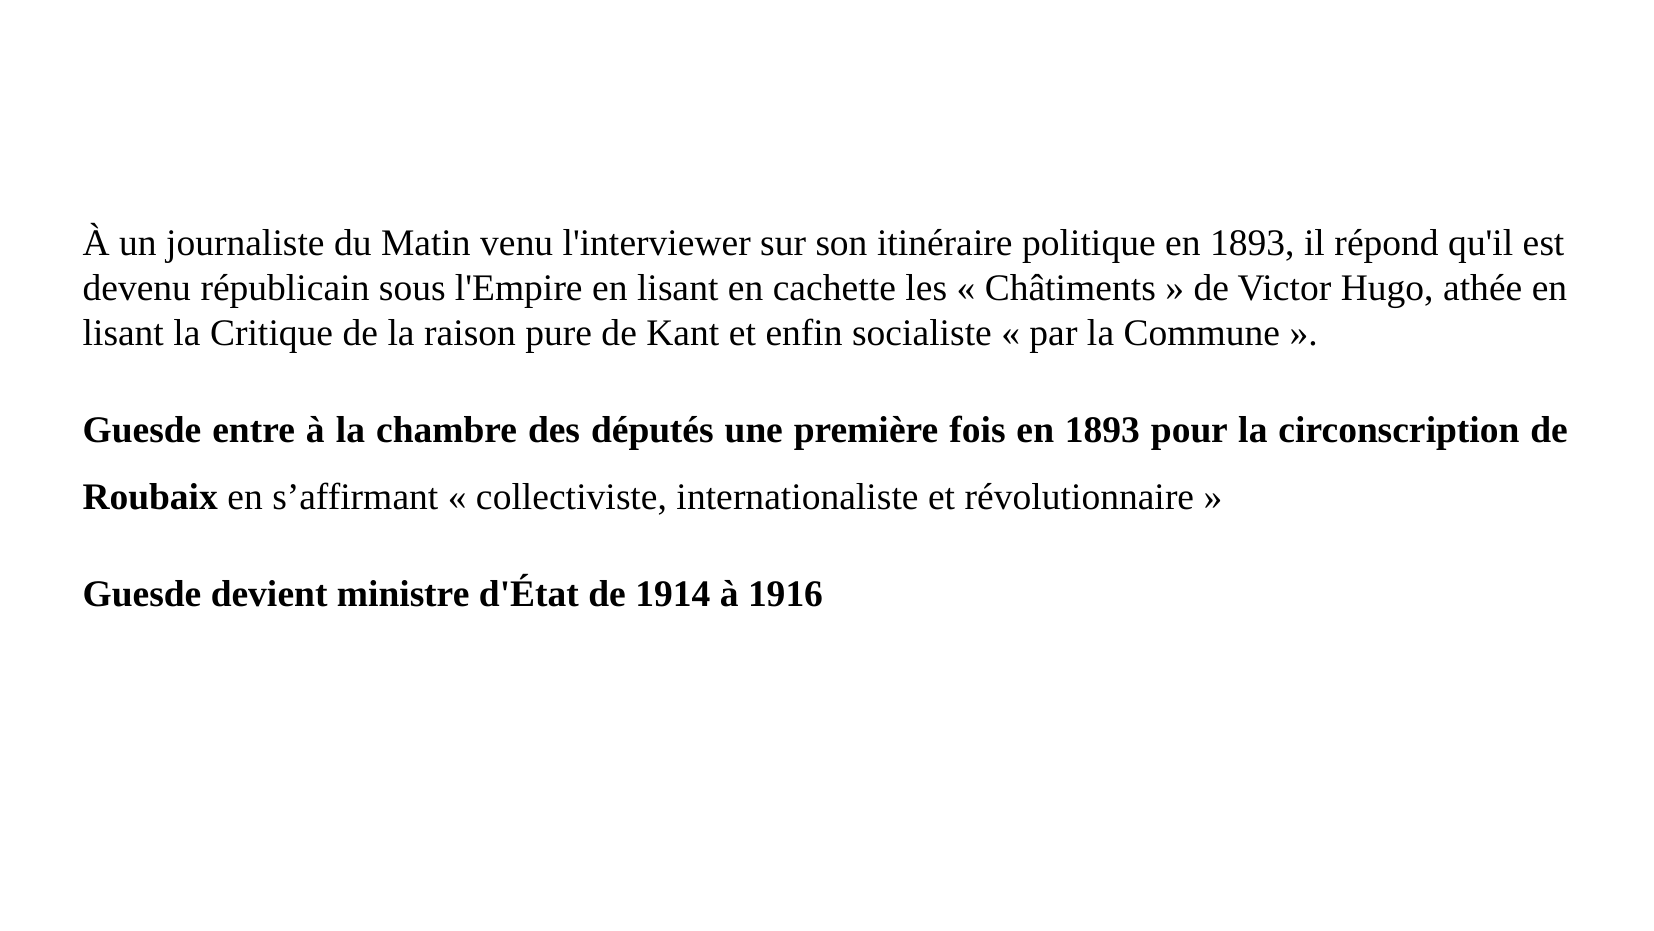

#
À un journaliste du Matin venu l'interviewer sur son itinéraire politique en 1893, il répond qu'il est devenu républicain sous l'Empire en lisant en cachette les « Châtiments » de Victor Hugo, athée en lisant la Critique de la raison pure de Kant et enfin socialiste « par la Commune ».
Guesde entre à la chambre des députés une première fois en 1893 pour la circonscription de Roubaix en s’affirmant « collectiviste, internationaliste et révolutionnaire »
Guesde devient ministre d'État de 1914 à 1916